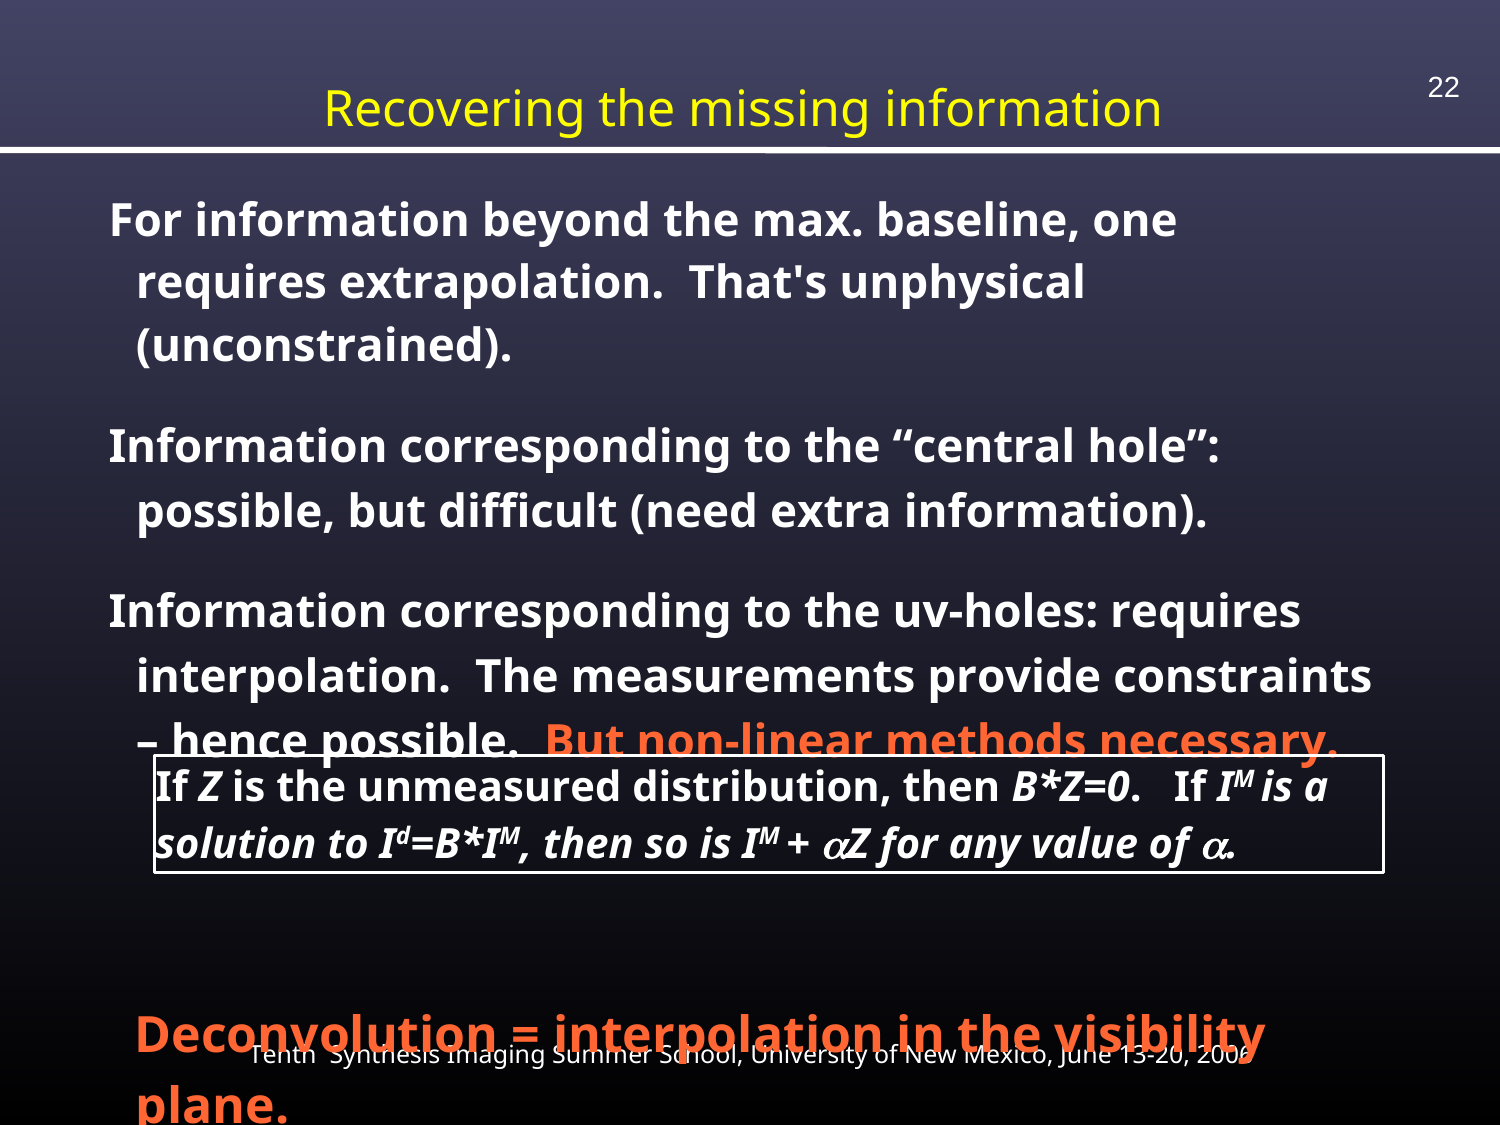

# Recovering the missing information
For information beyond the max. baseline, one requires extrapolation. That's unphysical (unconstrained).
Information corresponding to the “central hole”: possible, but difficult (need extra information).
Information corresponding to the uv-holes: requires interpolation. The measurements provide constraints – hence possible. But non-linear methods necessary.
 Deconvolution = interpolation in the visibility plane.
If Z is the unmeasured distribution, then B*Z=0. If IM is a solution to Id=B*IM, then so is IM + aZ for any value of a.